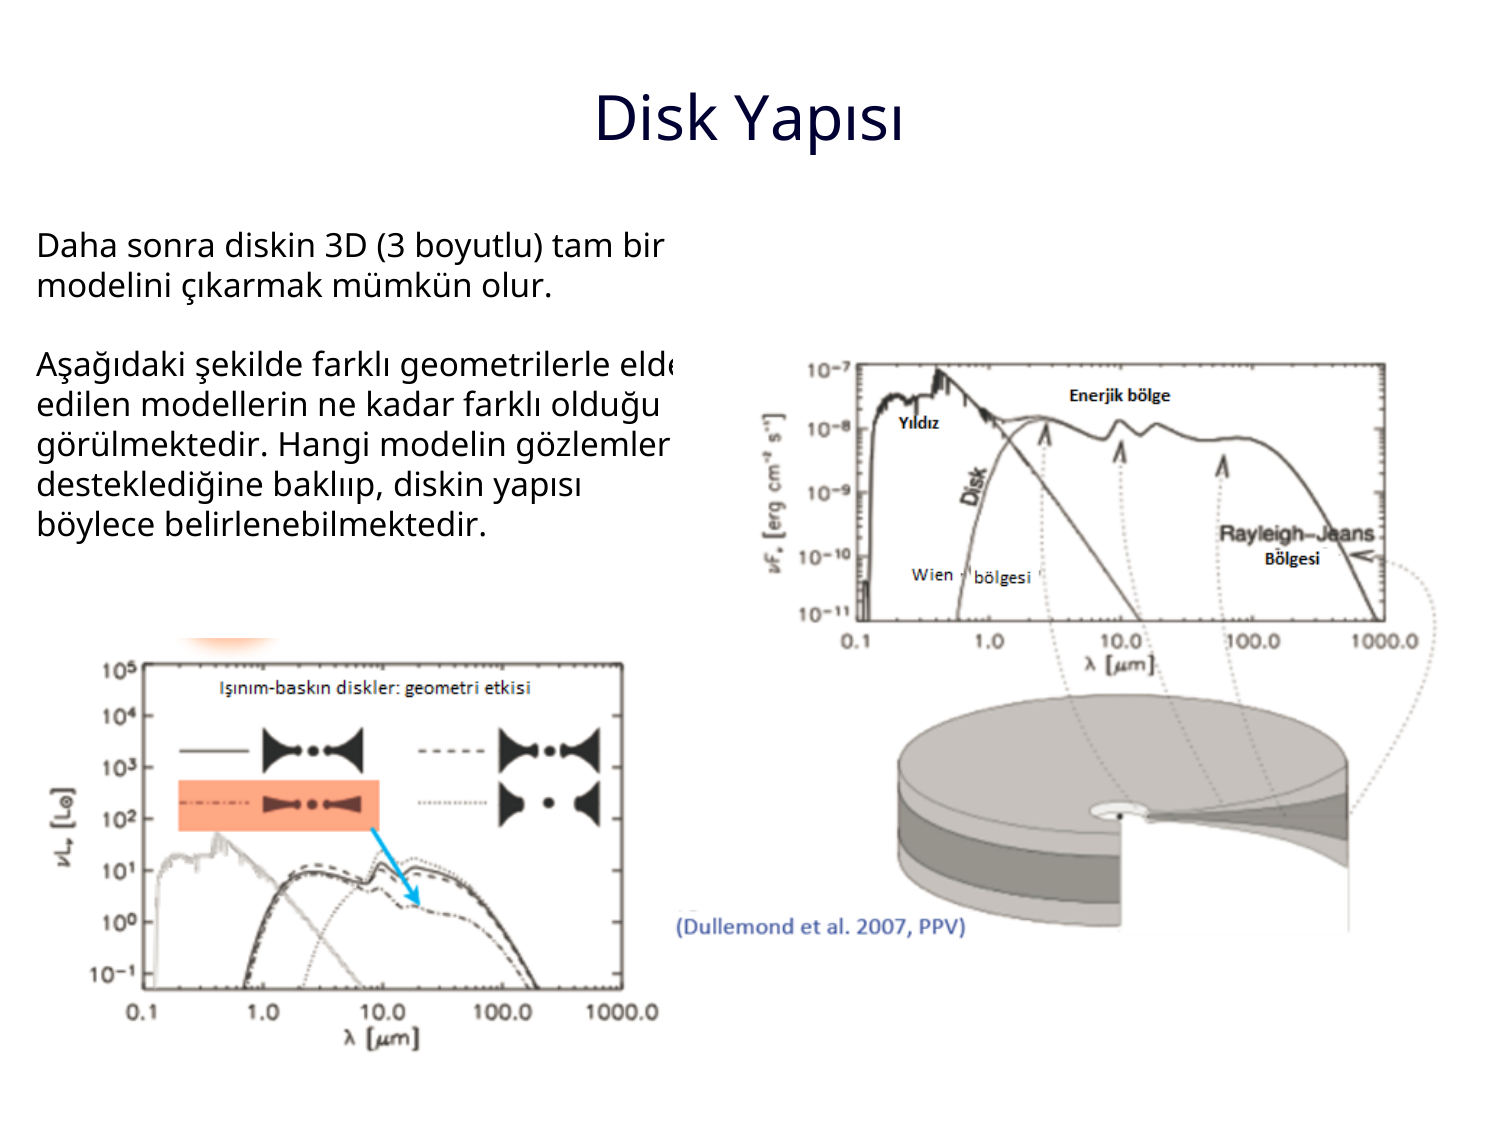

# Disk Yapısı
Daha sonra diskin 3D (3 boyutlu) tam bir modelini çıkarmak mümkün olur.
Aşağıdaki şekilde farklı geometrilerle elde edilen modellerin ne kadar farklı olduğu görülmektedir. Hangi modelin gözlemleri desteklediğine baklııp, diskin yapısı böylece belirlenebilmektedir.